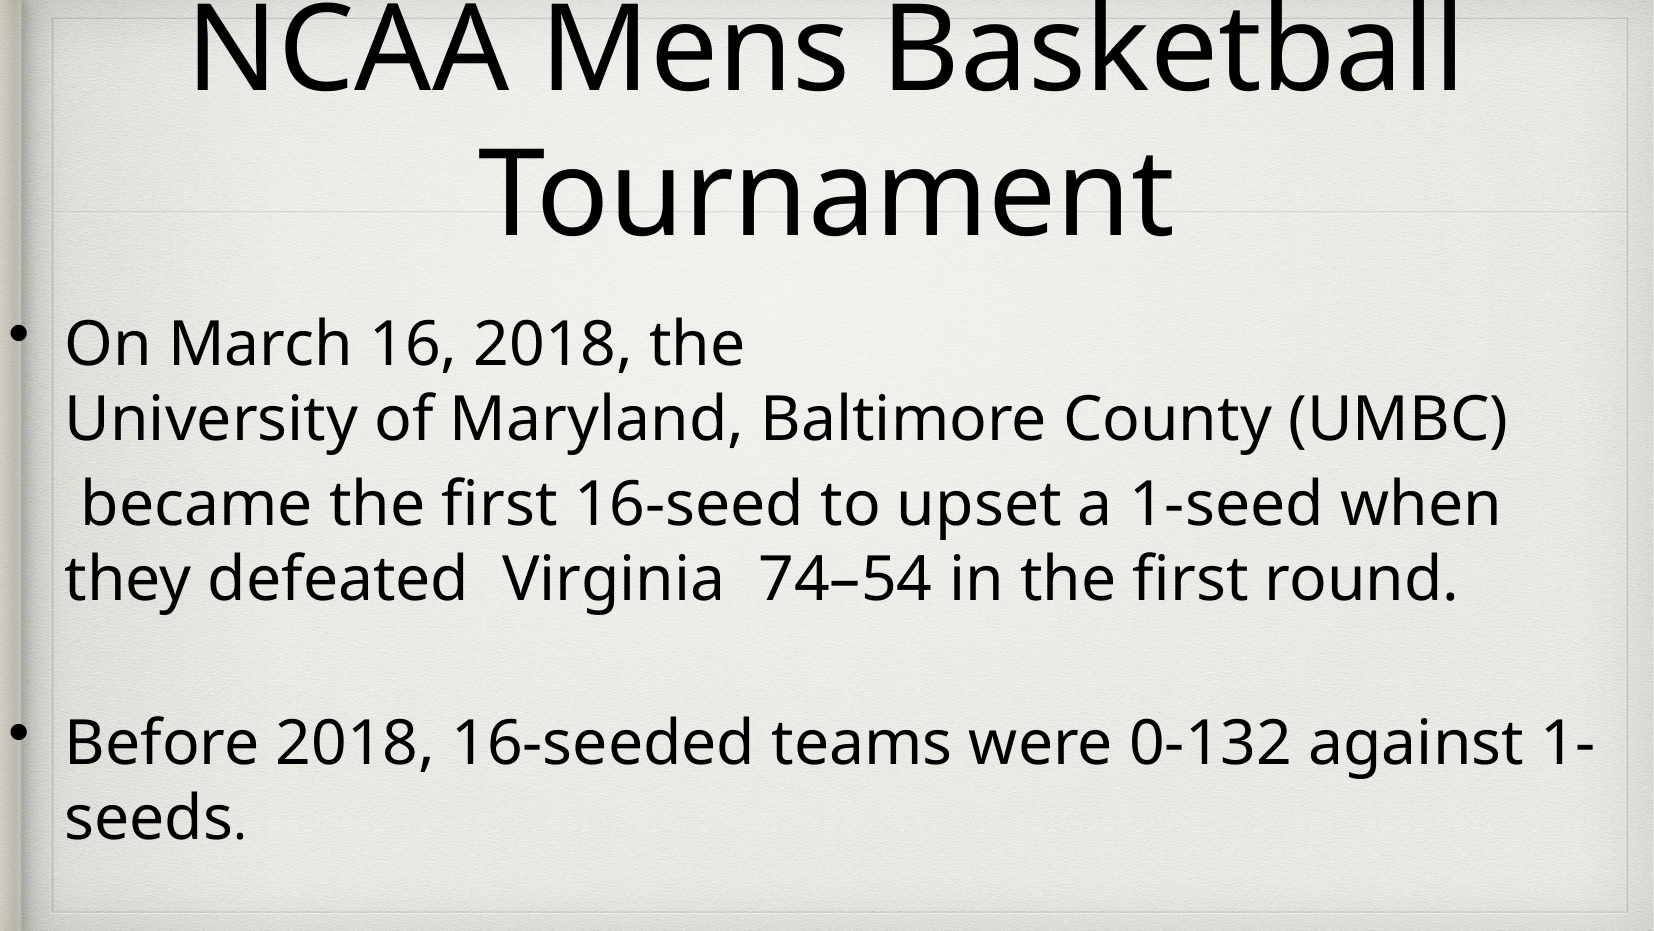

# NCAA Mens Basketball Tournament
On March 16, 2018, the University of Maryland, Baltimore County (UMBC)  became the first 16-seed to upset a 1-seed when they defeated  Virginia  74–54 in the first round.
Before 2018, 16-seeded teams were 0-132 against 1-seeds.